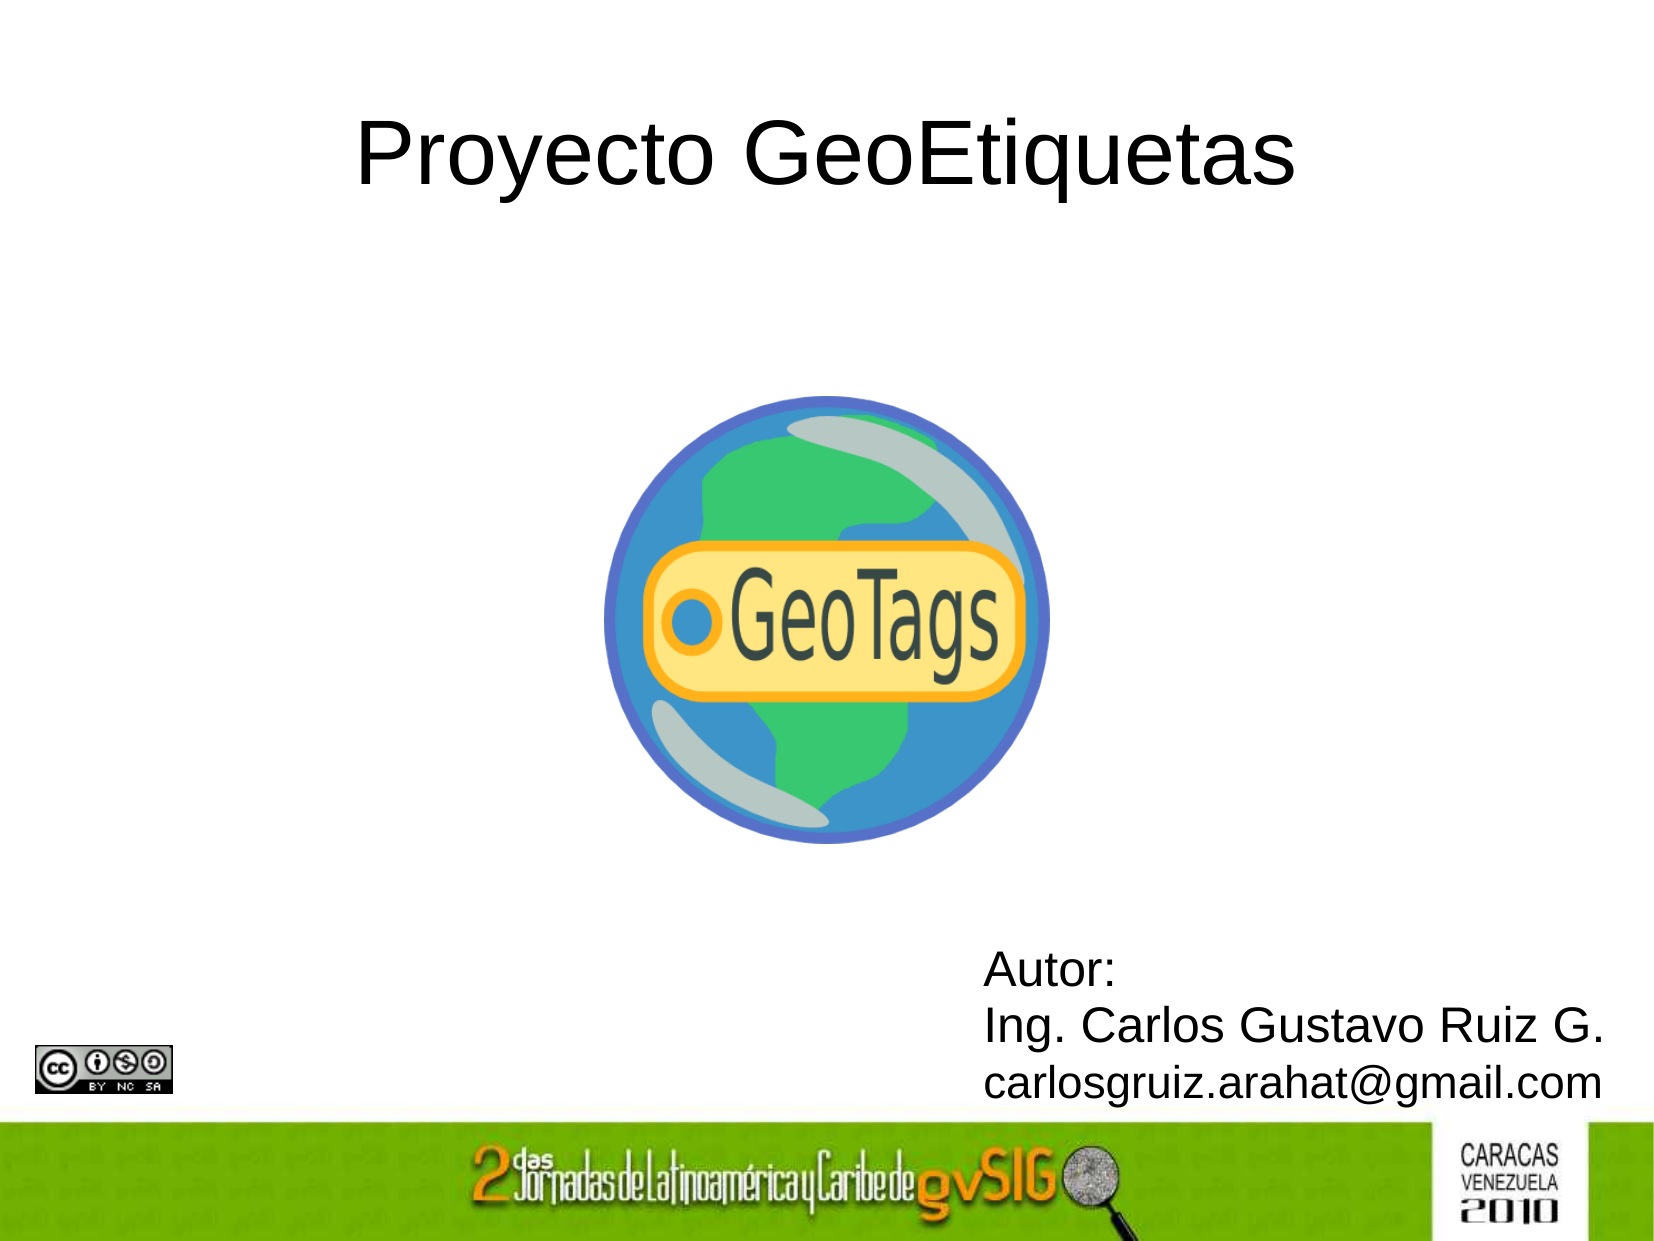

# Proyecto GeoEtiquetas
Autor:
Ing. Carlos Gustavo Ruiz G.
carlosgruiz.arahat@gmail.com